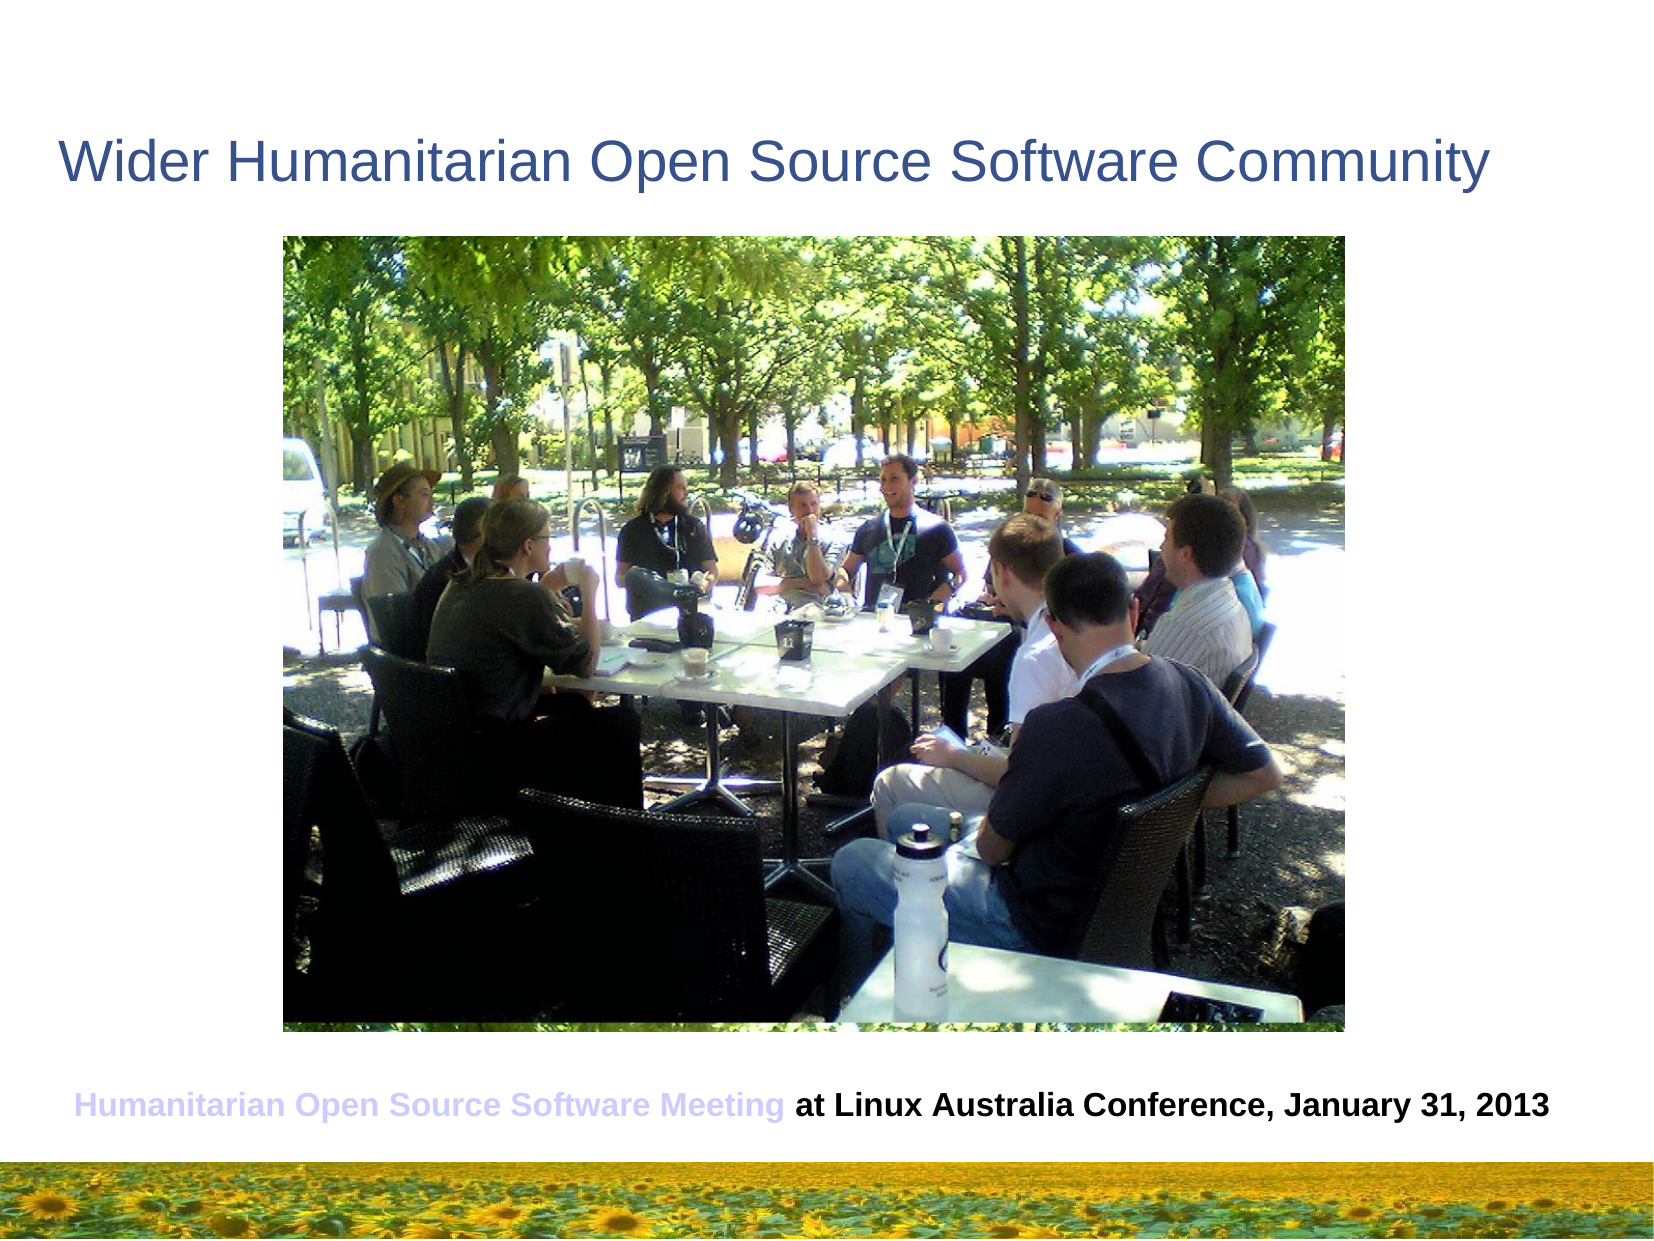

Wider Humanitarian Open Source Software Community
Humanitarian Open Source Software Meeting at Linux Australia Conference, January 31, 2013